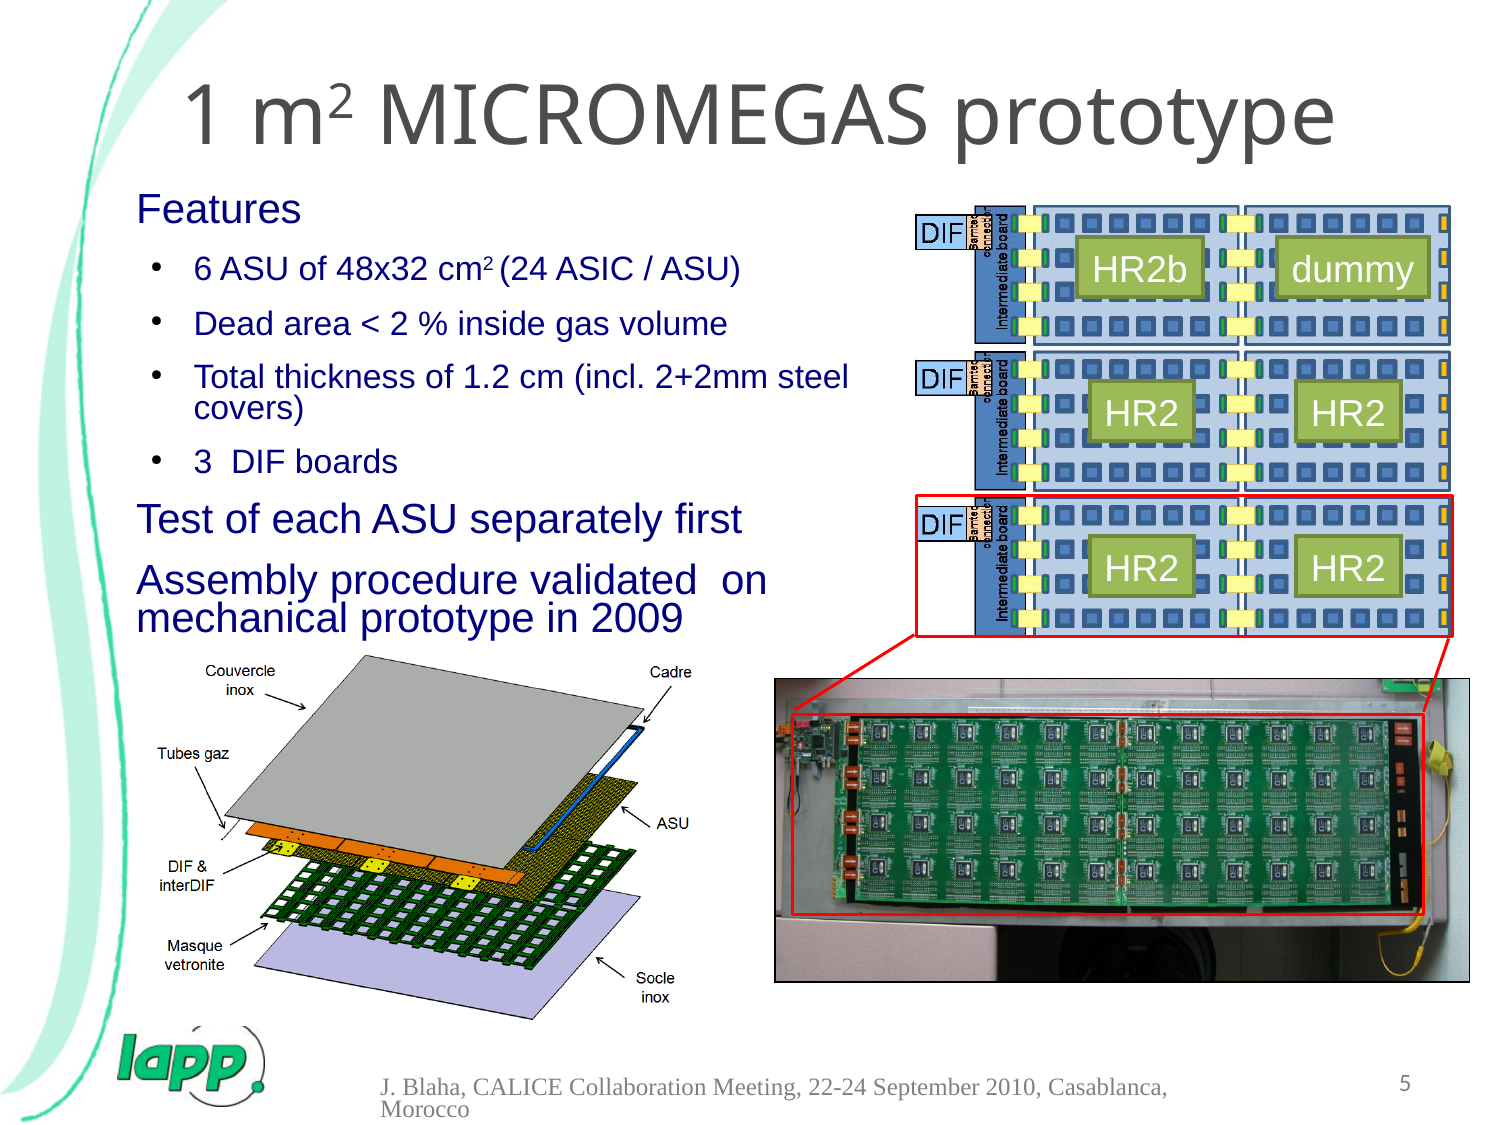

1 m2 MICROMEGAS prototype
#
Features
6 ASU of 48x32 cm2 (24 ASIC / ASU)
Dead area < 2 % inside gas volume
Total thickness of 1.2 cm (incl. 2+2mm steel covers)
3 DIF boards
Test of each ASU separately first
Assembly procedure validated on mechanical prototype in 2009
HR2b
dummy
HR2
HR2
HR2
HR2
5
J. Blaha, CALICE Collaboration Meeting, 22-24 September 2010, Casablanca, Morocco